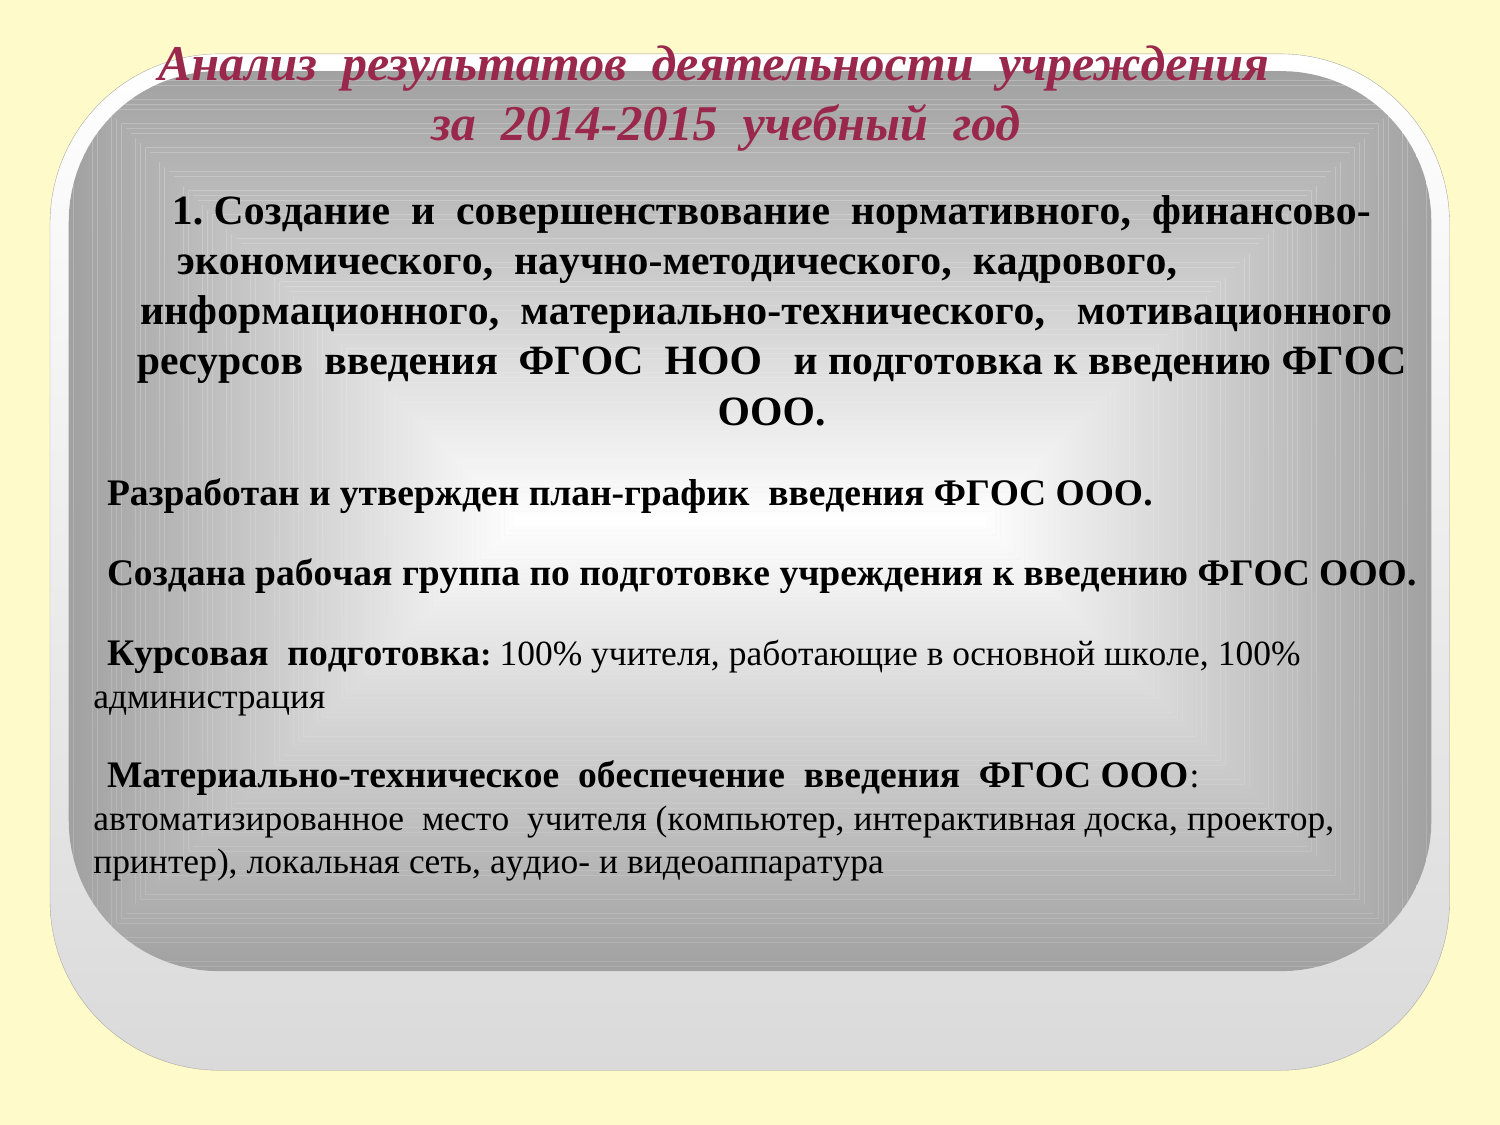

# Анализ результатов деятельности учреждения за 2014-2015 учебный год
1. Создание и совершенствование нормативного, финансово-экономического, научно-методического, кадрового, информационного, материально-технического, мотивационного ресурсов введения ФГОС НОО и подготовка к введению ФГОС ООО.
 Разработан и утвержден план-график введения ФГОС ООО.
 Создана рабочая группа по подготовке учреждения к введению ФГОС ООО.
 Курсовая подготовка: 100% учителя, работающие в основной школе, 100% администрация
 Материально-техническое обеспечение введения ФГОС ООО: автоматизированное место учителя (компьютер, интерактивная доска, проектор, принтер), локальная сеть, аудио- и видеоаппаратура